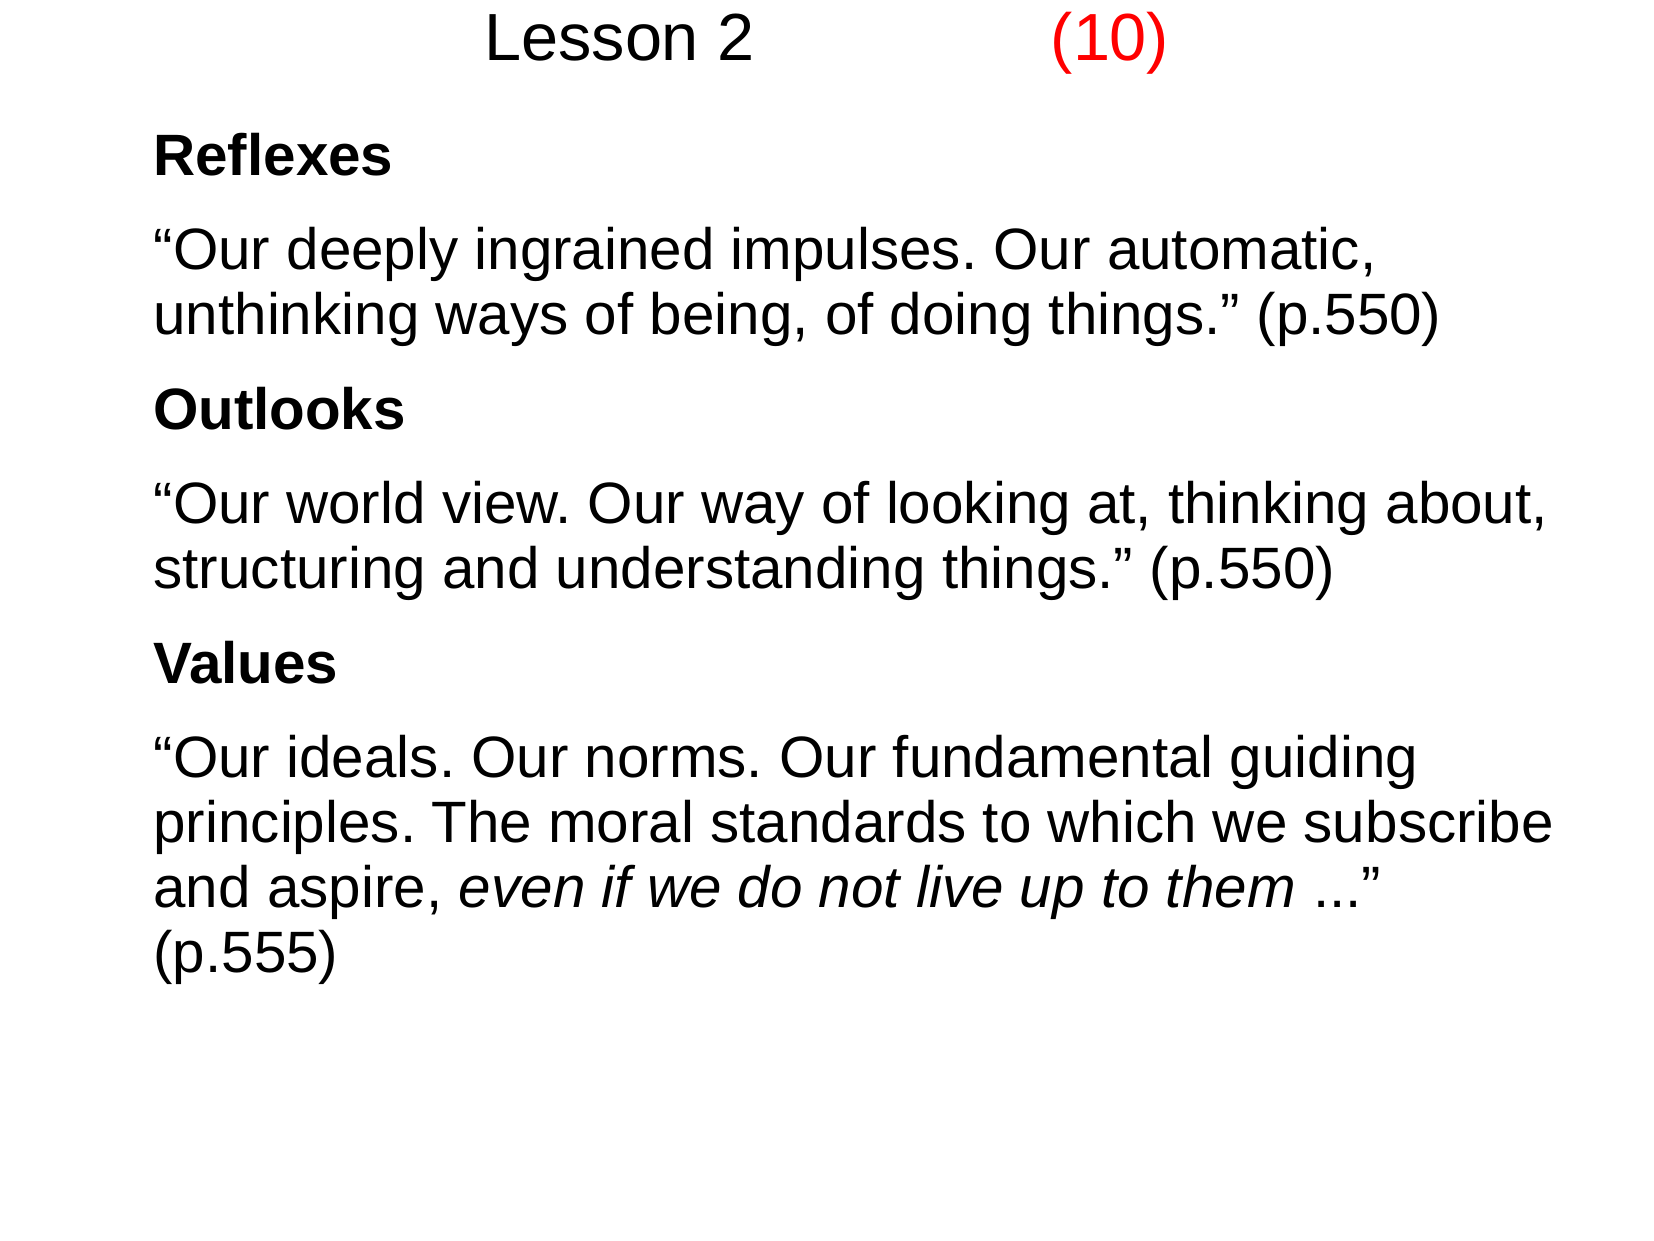

# Lesson 2 (10)
Reflexes
“Our deeply ingrained impulses. Our automatic, unthinking ways of being, of doing things.” (p.550)
Outlooks
“Our world view. Our way of looking at, thinking about, structuring and understanding things.” (p.550)
Values
“Our ideals. Our norms. Our fundamental guiding principles. The moral standards to which we subscribe and aspire, even if we do not live up to them ...” (p.555)